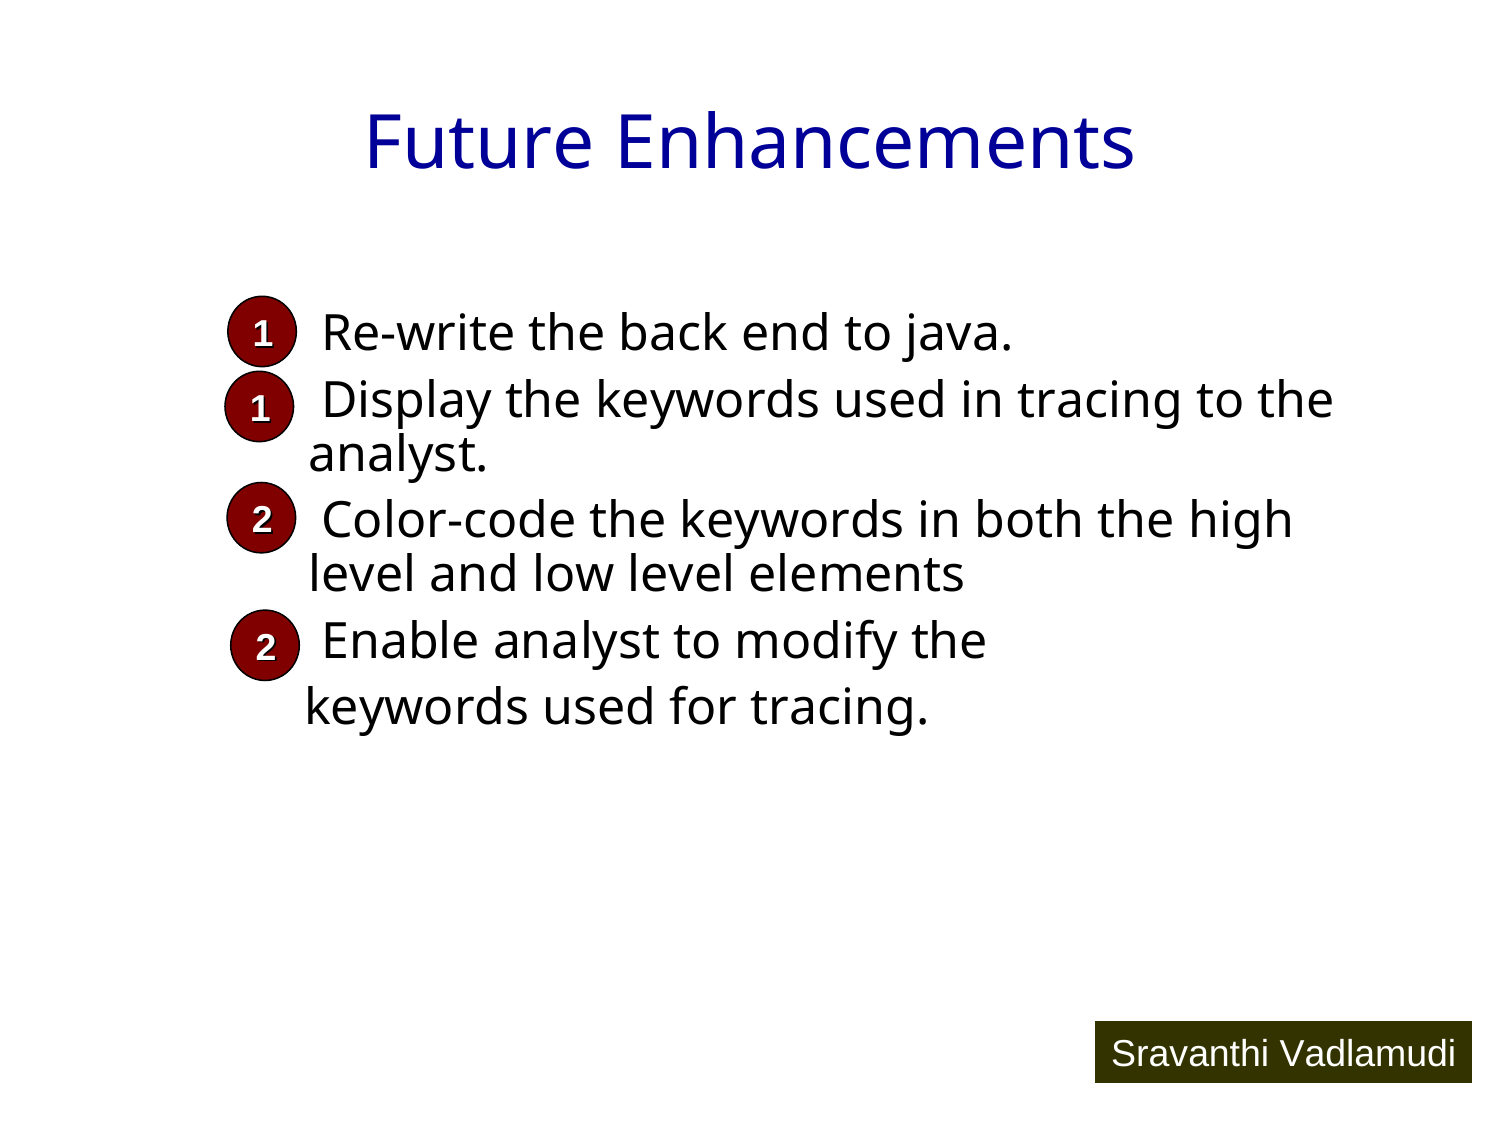

# Future Enhancements
1
 Re-write the back end to java.
 Display the keywords used in tracing to the analyst.
 Color-code the keywords in both the high level and low level elements
 Enable analyst to modify the
 keywords used for tracing.
1
2
2
Sravanthi Vadlamudi